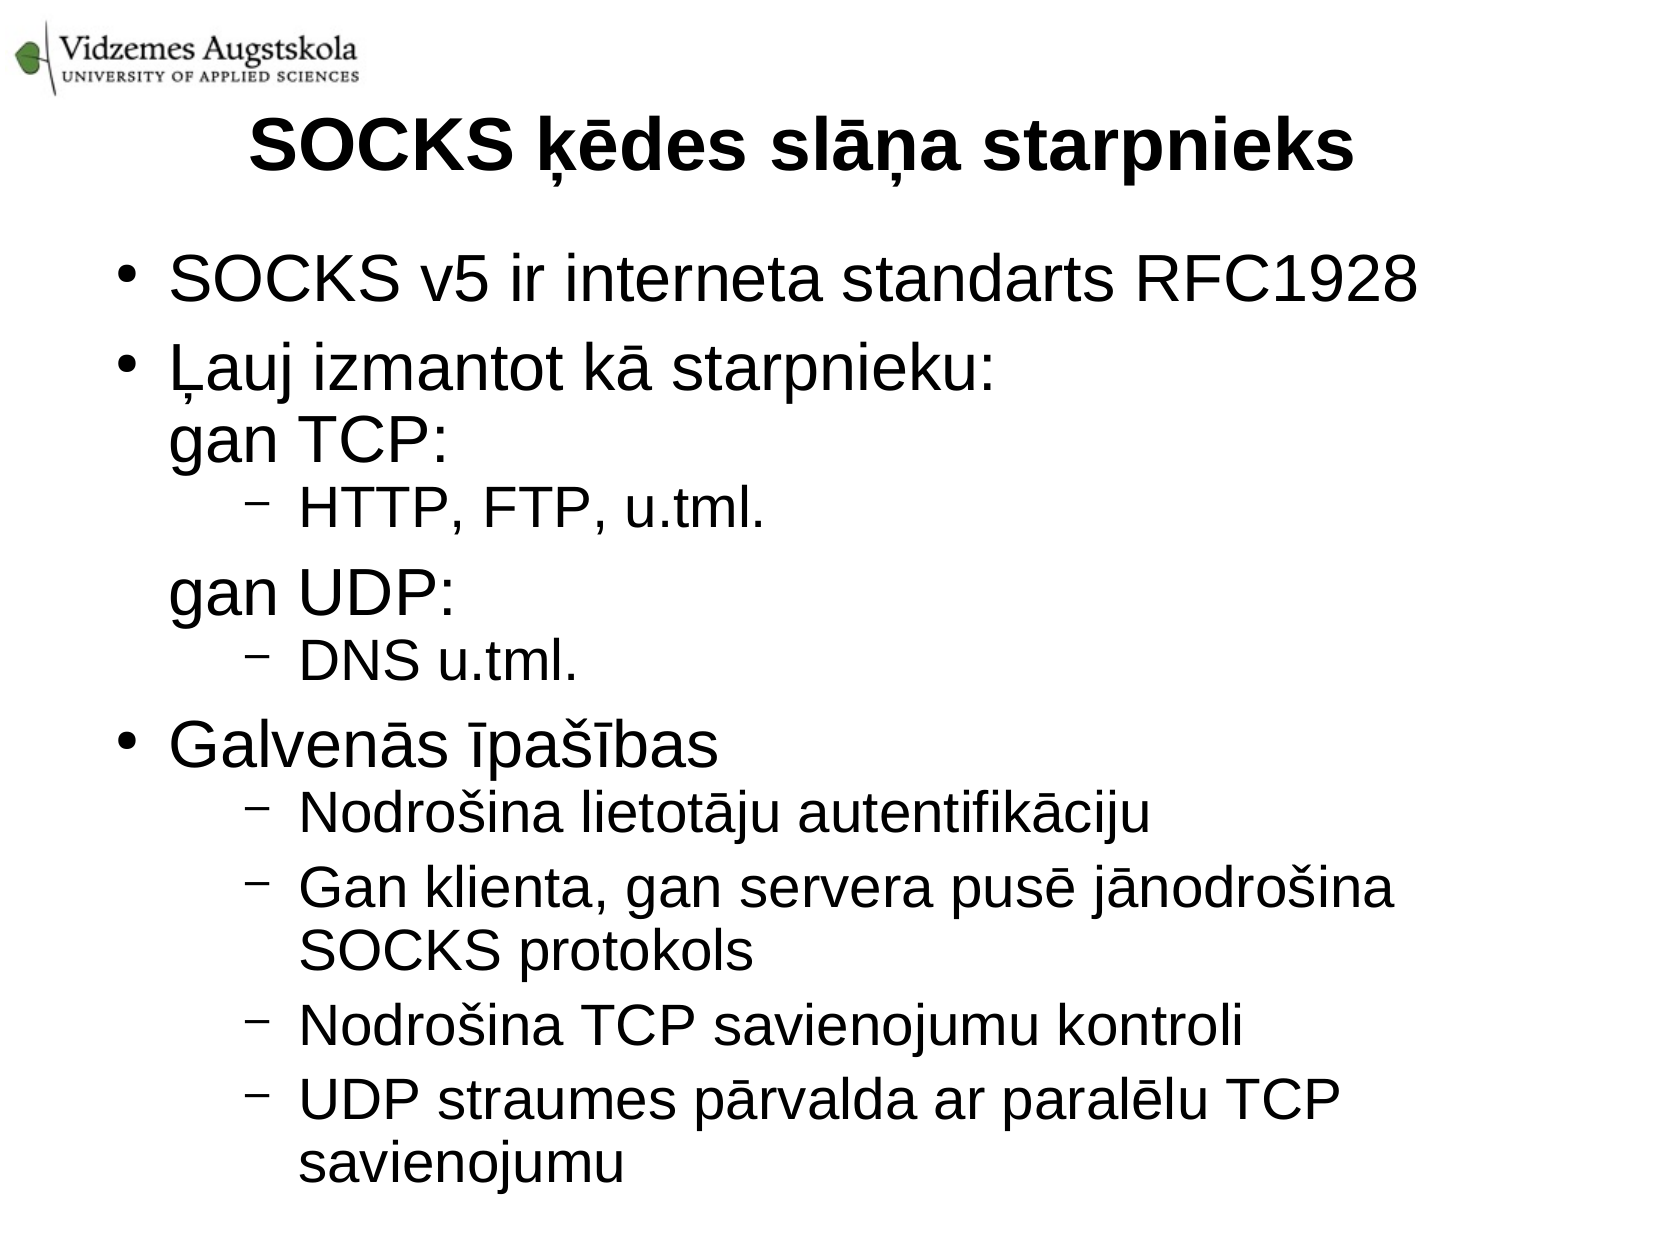

# SOCKS ķēdes slāņa starpnieks
SOCKS v5 ir interneta standarts RFC1928
Ļauj izmantot kā starpnieku:
gan TCP:
HTTP, FTP, u.tml.
gan UDP:
DNS u.tml.
Galvenās īpašības
Nodrošina lietotāju autentifikāciju
Gan klienta, gan servera pusē jānodrošina SOCKS protokols
Nodrošina TCP savienojumu kontroli
UDP straumes pārvalda ar paralēlu TCP savienojumu